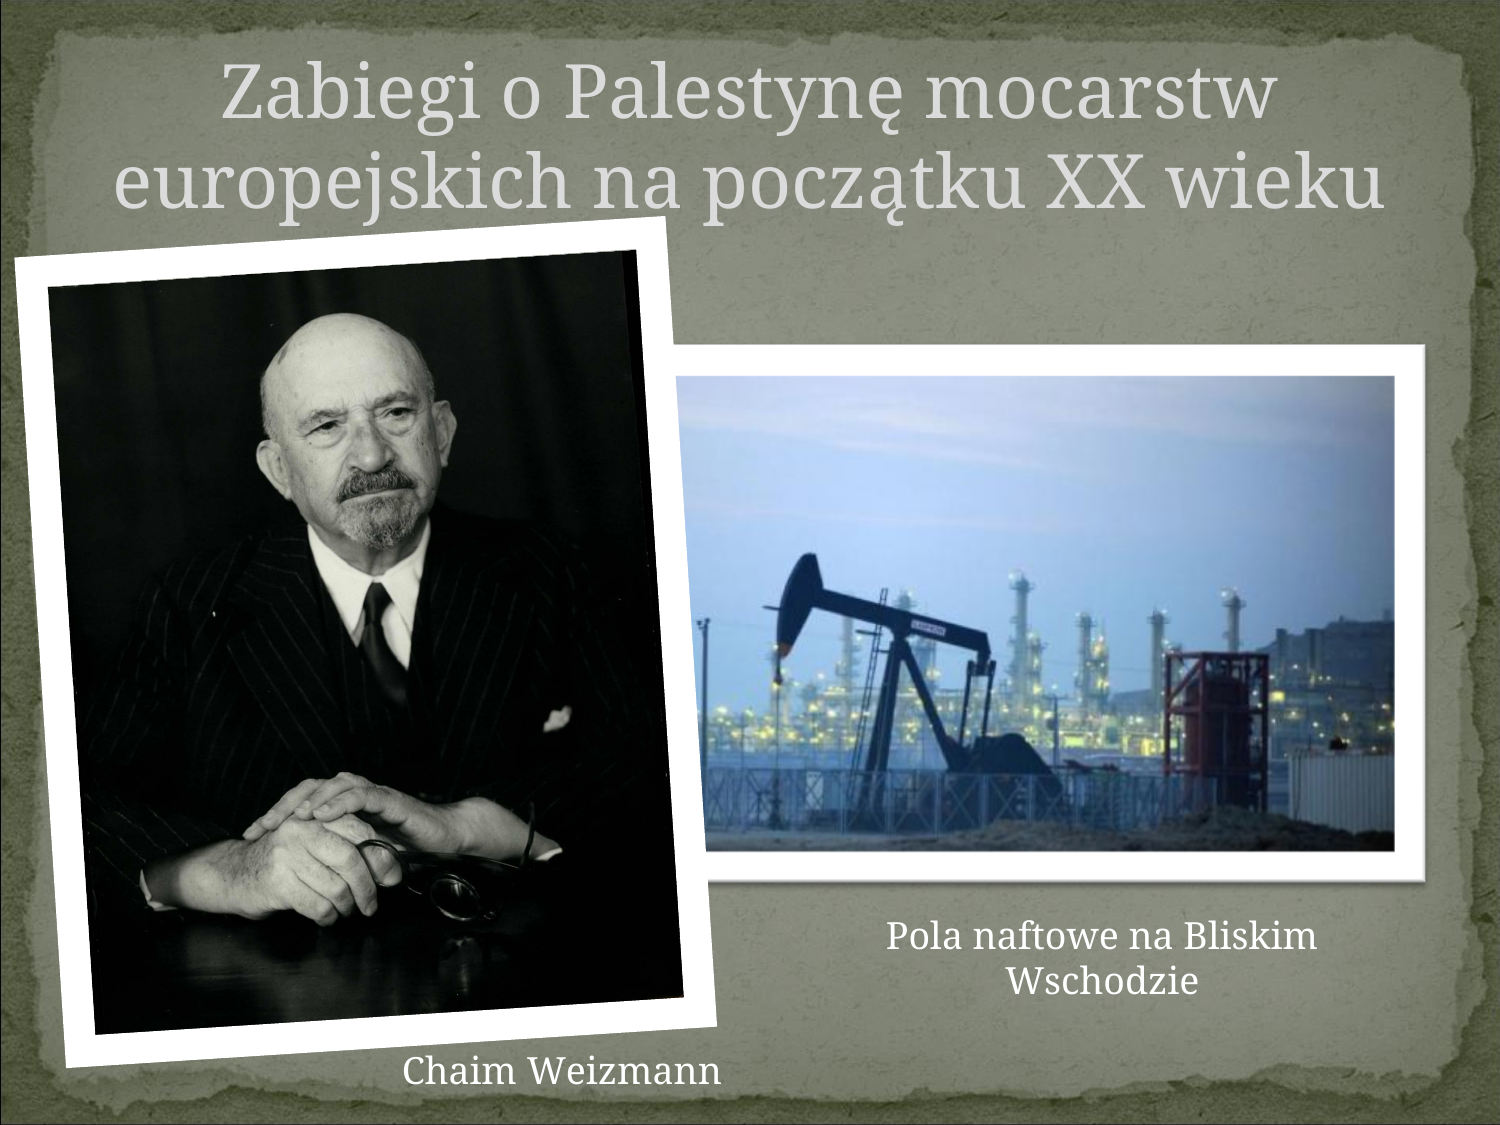

Zabiegi o Palestynę mocarstw europejskich na początku XX wieku
Pola naftowe na Bliskim Wschodzie
Chaim Weizmann